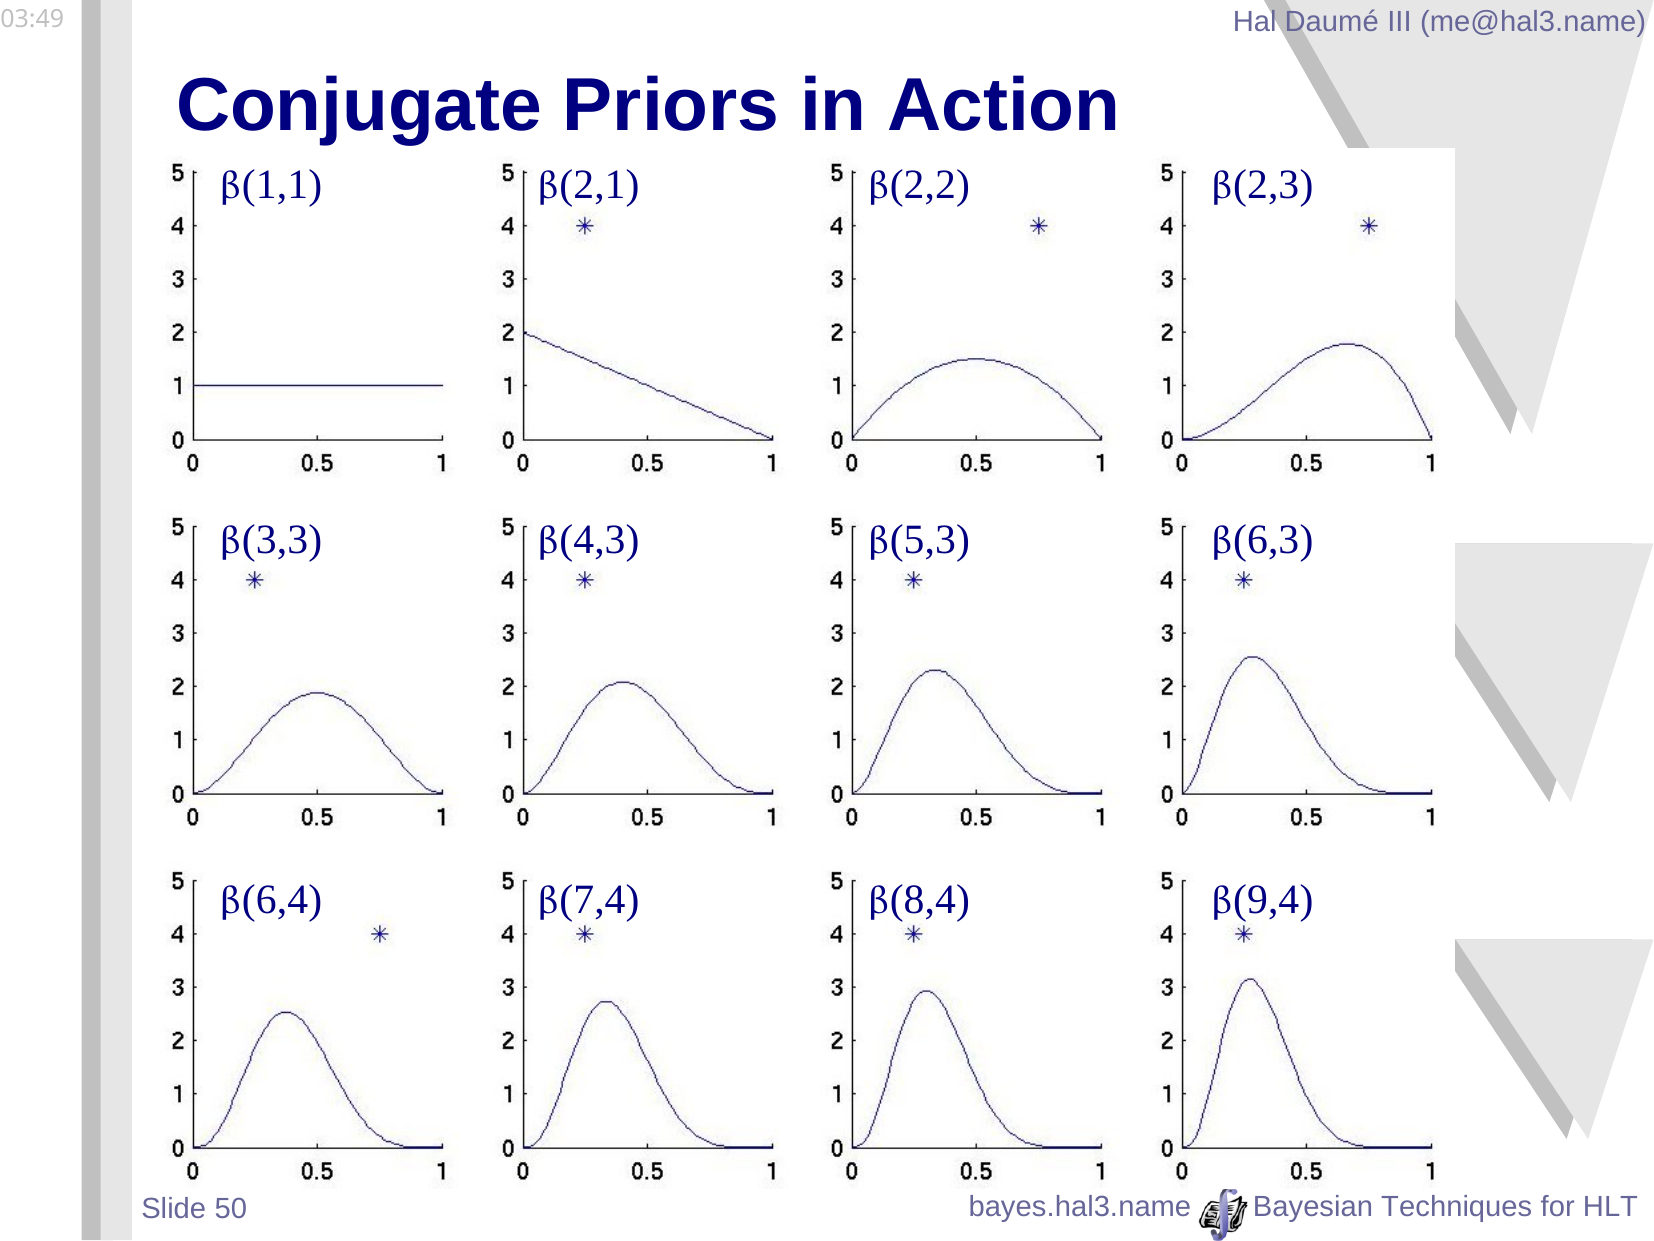

# Conjugate Priors in Action
(1,1)
(2,1)
(2,2)
(2,3)
(3,3)
(4,3)
(5,3)
(6,3)
(6,4)
(7,4)
(8,4)
(9,4)